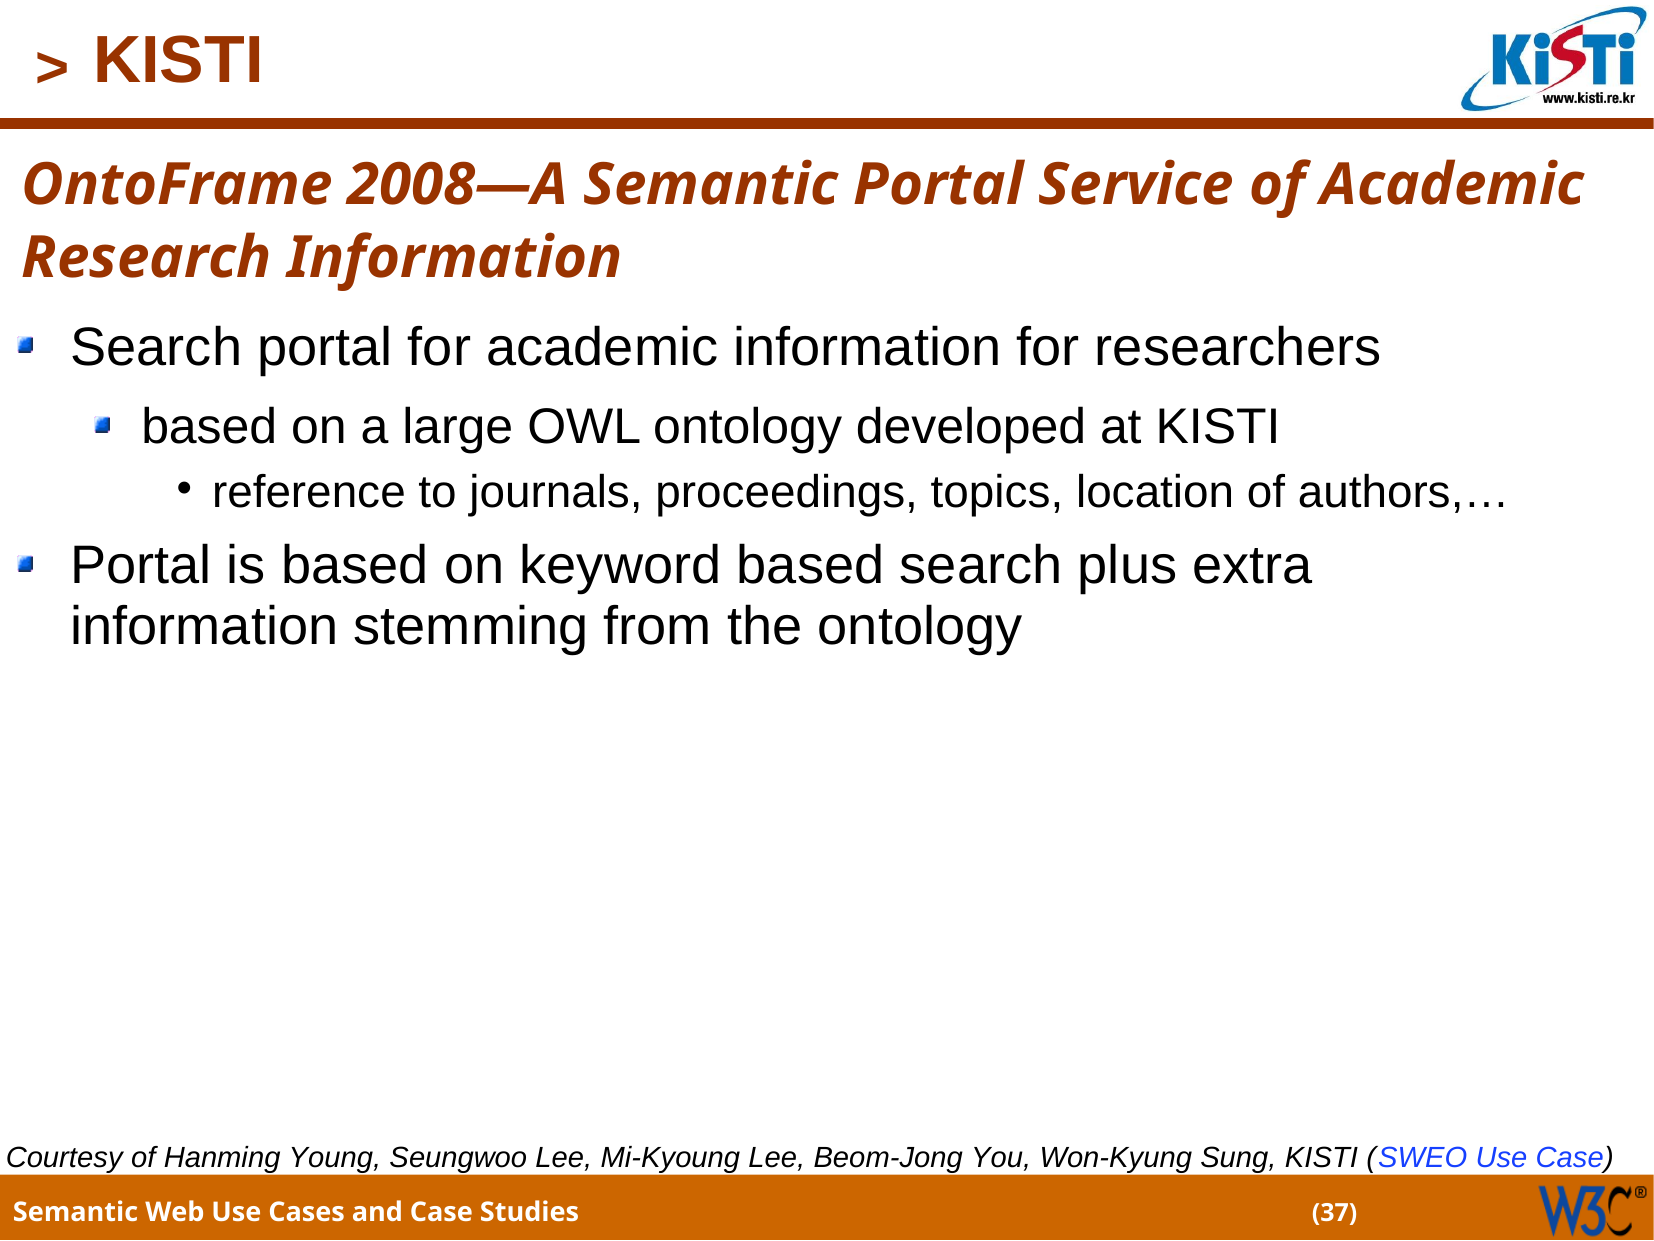

# KISTI
OntoFrame 2008—A Semantic Portal Service of Academic Research Information
Search portal for academic information for researchers
based on a large OWL ontology developed at KISTI
reference to journals, proceedings, topics, location of authors,…
Portal is based on keyword based search plus extra information stemming from the ontology
Courtesy of Hanming Young, Seungwoo Lee, Mi-Kyoung Lee, Beom-Jong You, Won-Kyung Sung, KISTI (SWEO Use Case)